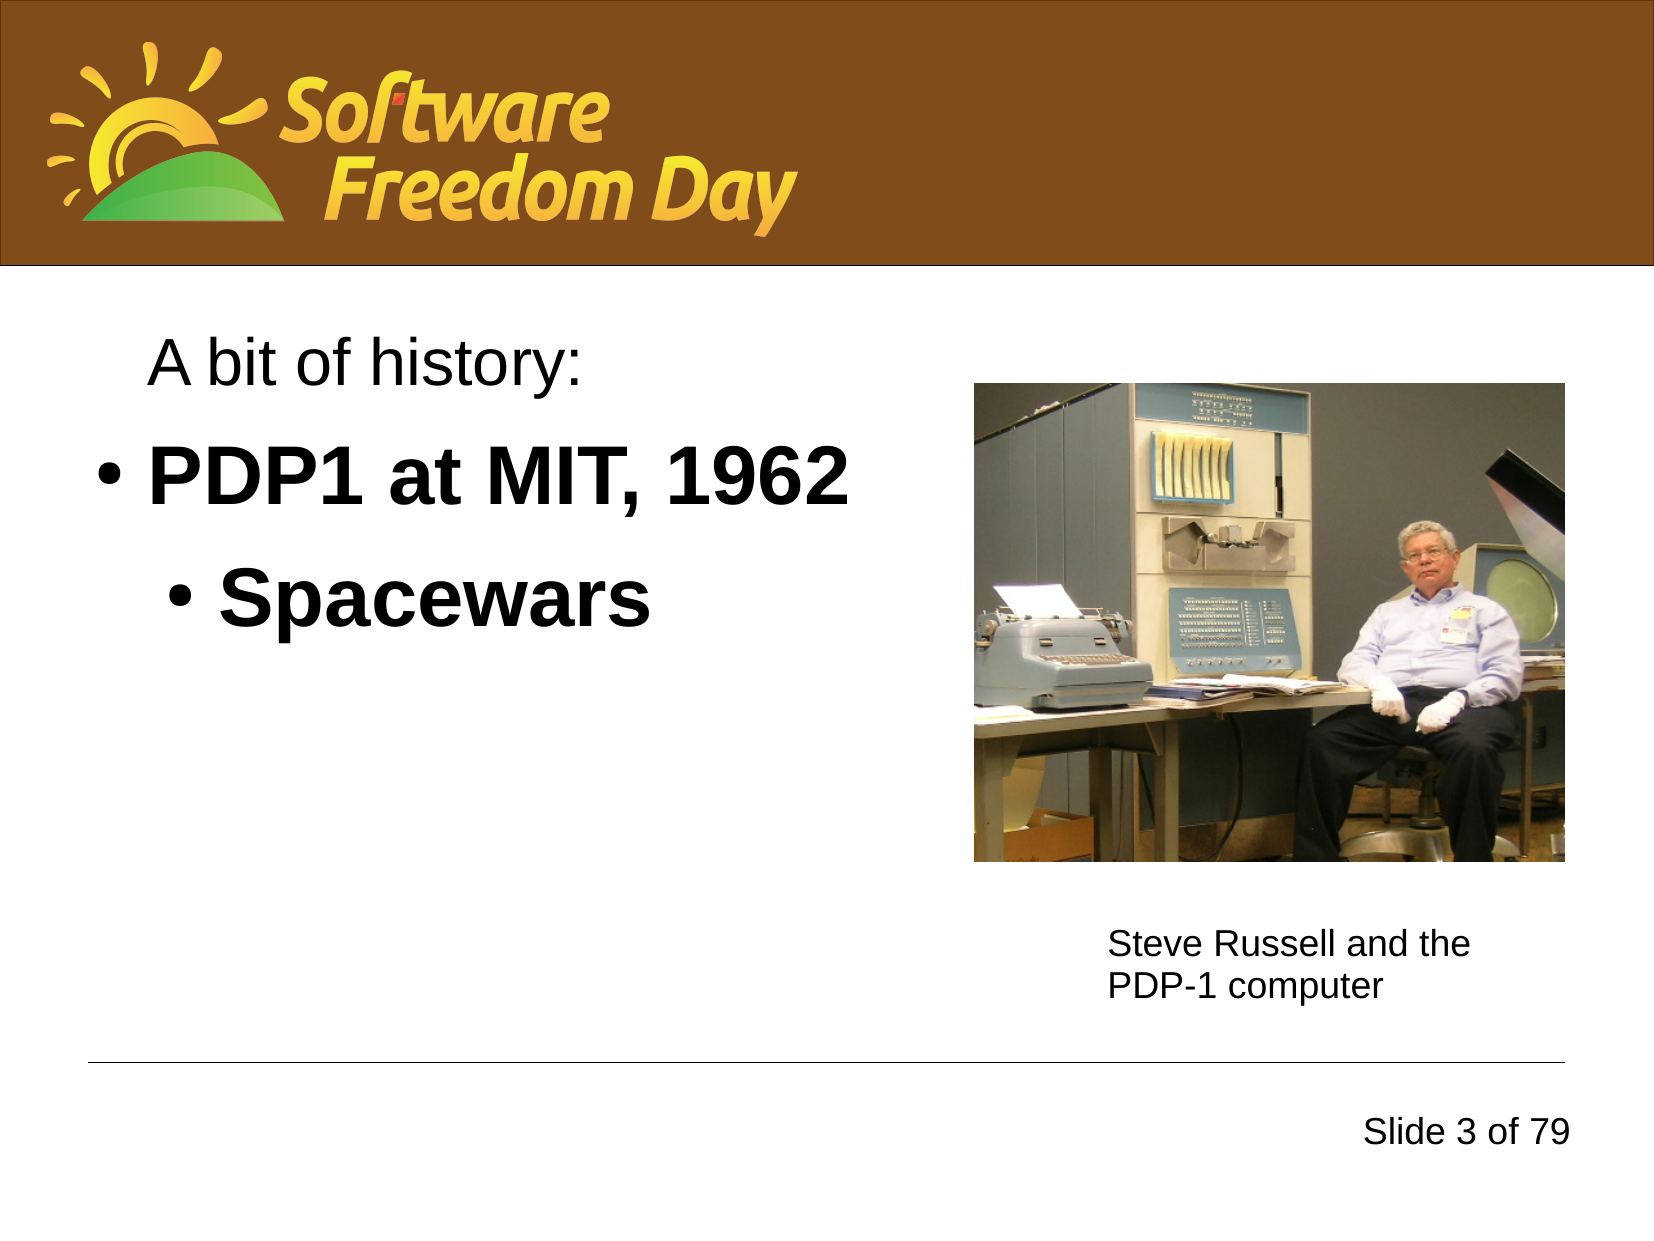

#
A bit of history:
PDP1 at MIT, 1962
Spacewars
Steve Russell and the
PDP-1 computer
3